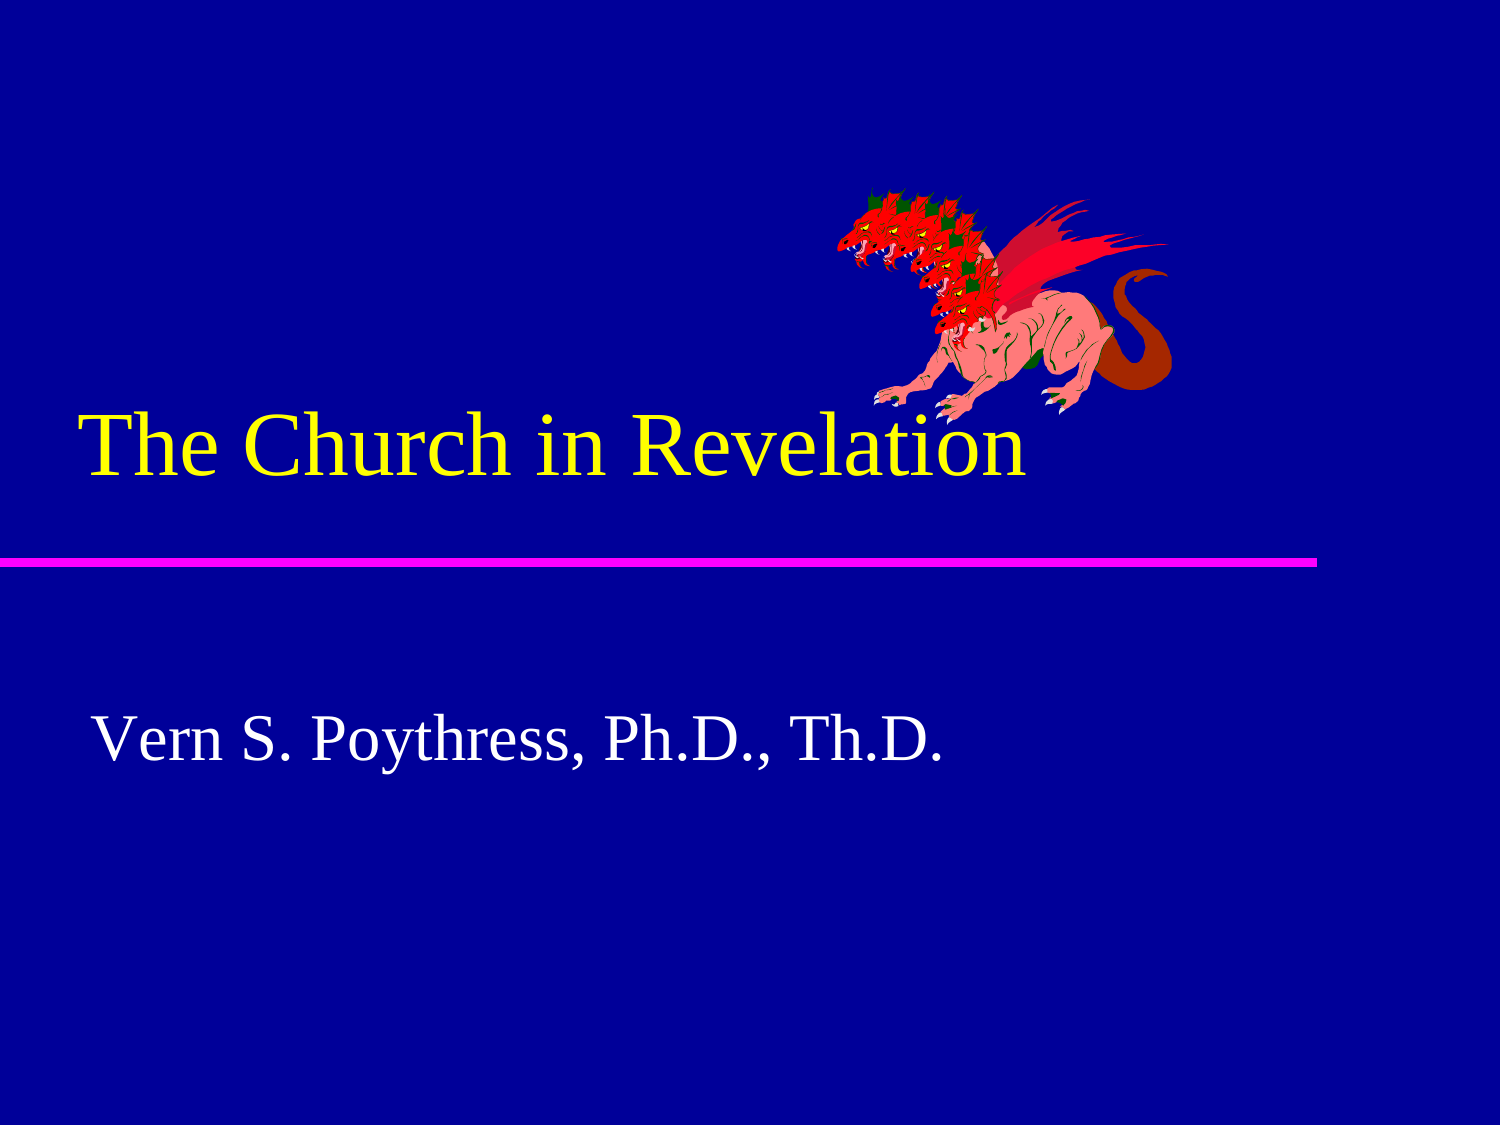

# The Church in Revelation
Vern S. Poythress, Ph.D., Th.D.